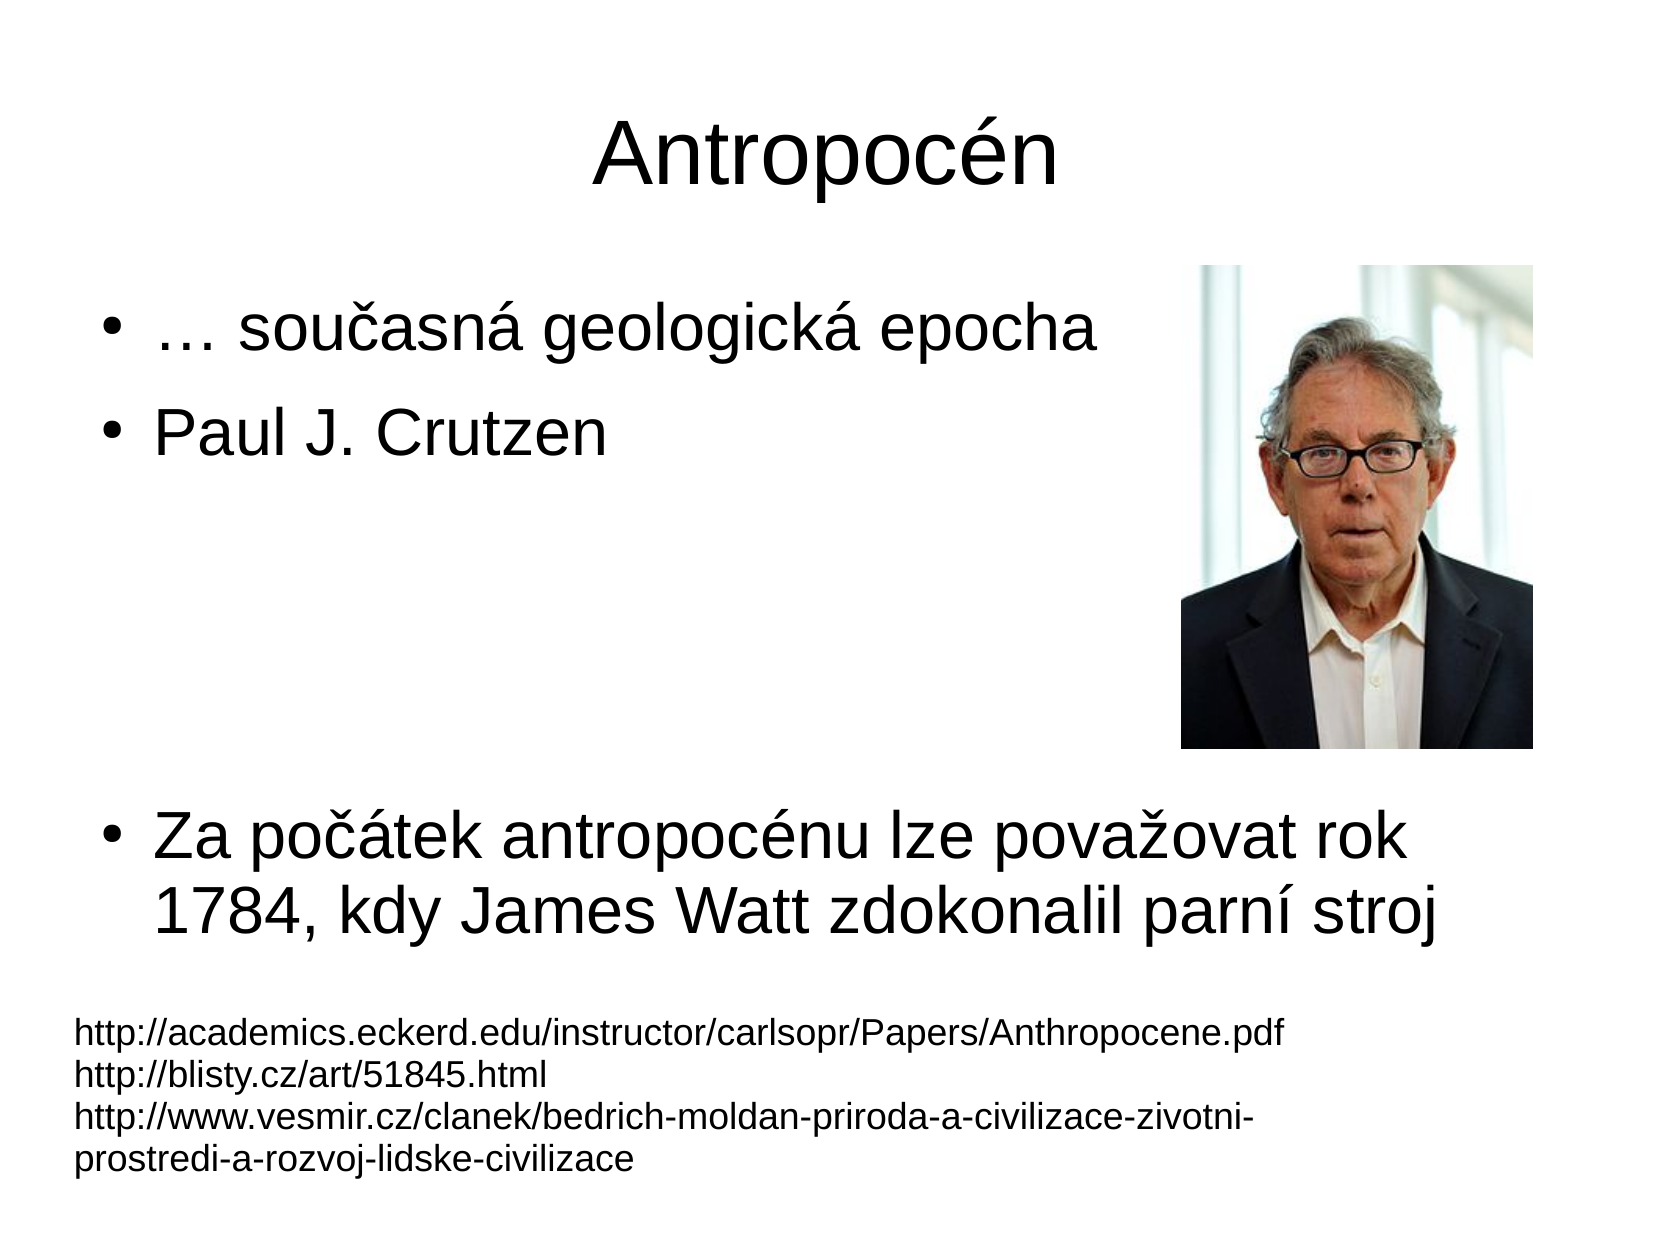

# Antropocén
… současná geologická epocha
Paul J. Crutzen
Za počátek antropocénu lze považovat rok 1784, kdy James Watt zdokonalil parní stroj
http://academics.eckerd.edu/instructor/carlsopr/Papers/Anthropocene.pdf
http://blisty.cz/art/51845.html
http://www.vesmir.cz/clanek/bedrich-moldan-priroda-a-civilizace-zivotni-prostredi-a-rozvoj-lidske-civilizace